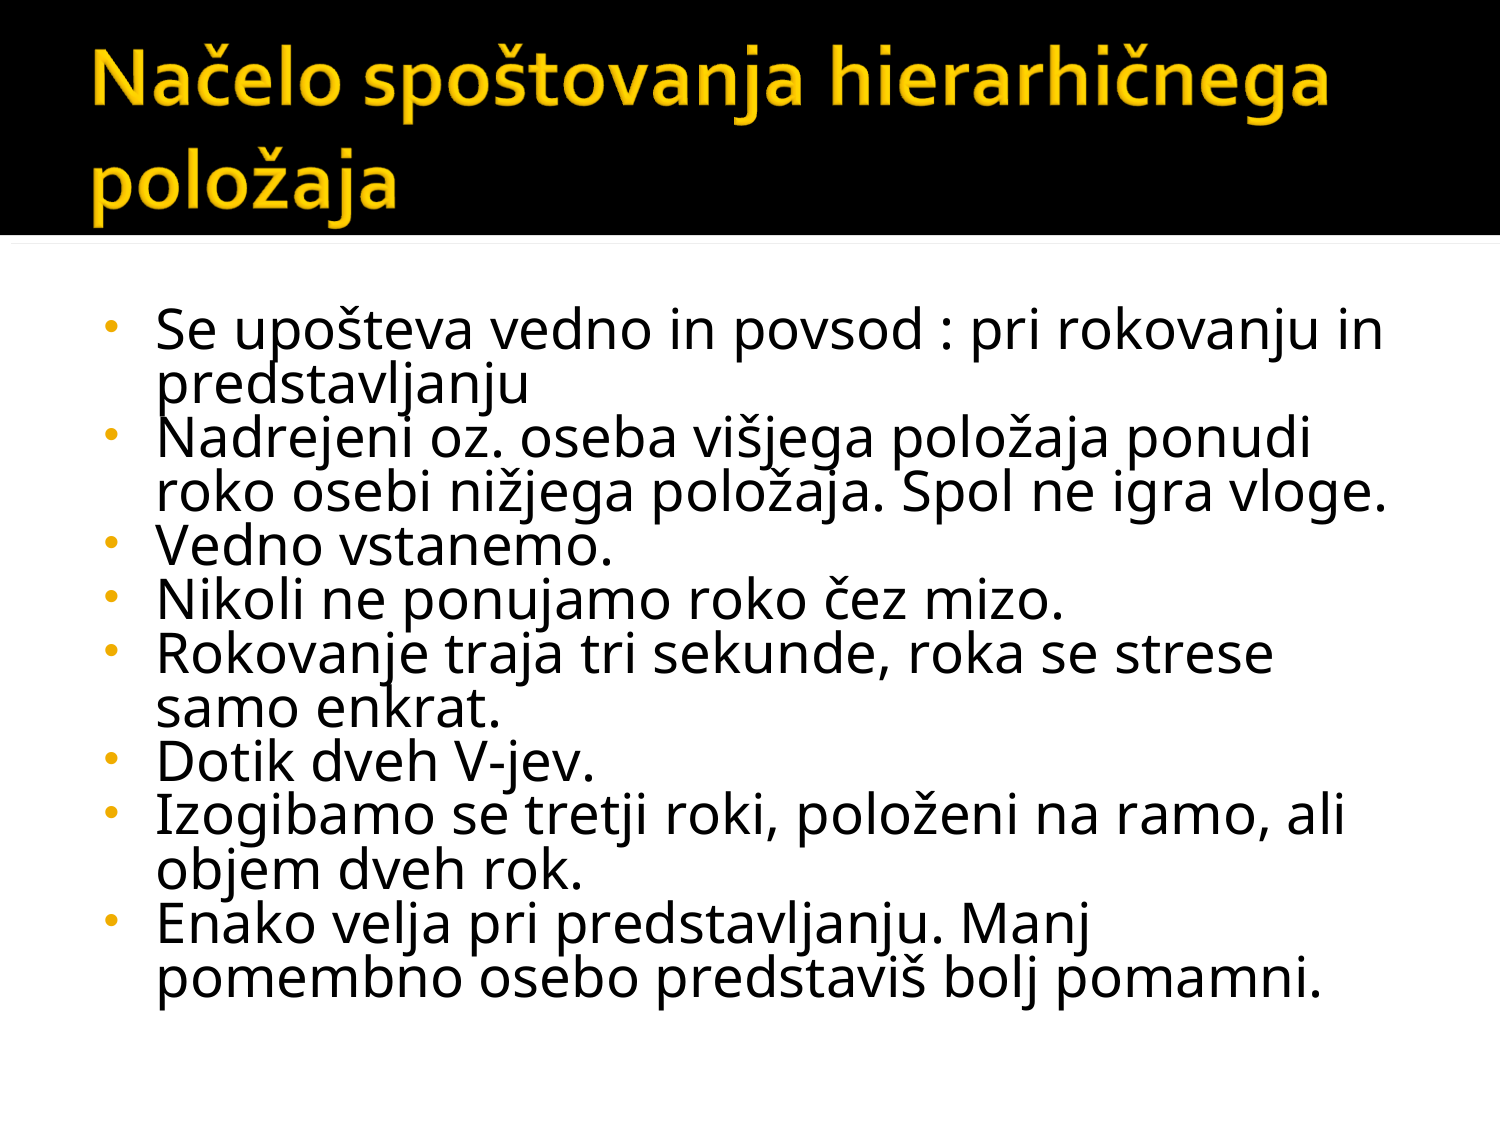

# Se upošteva vedno in povsod : pri rokovanju in predstavljanju
Nadrejeni oz. oseba višjega položaja ponudi roko osebi nižjega položaja. Spol ne igra vloge.
Vedno vstanemo.
Nikoli ne ponujamo roko čez mizo.
Rokovanje traja tri sekunde, roka se strese samo enkrat.
Dotik dveh V-jev.
Izogibamo se tretji roki, položeni na ramo, ali objem dveh rok.
Enako velja pri predstavljanju. Manj pomembno osebo predstaviš bolj pomamni.